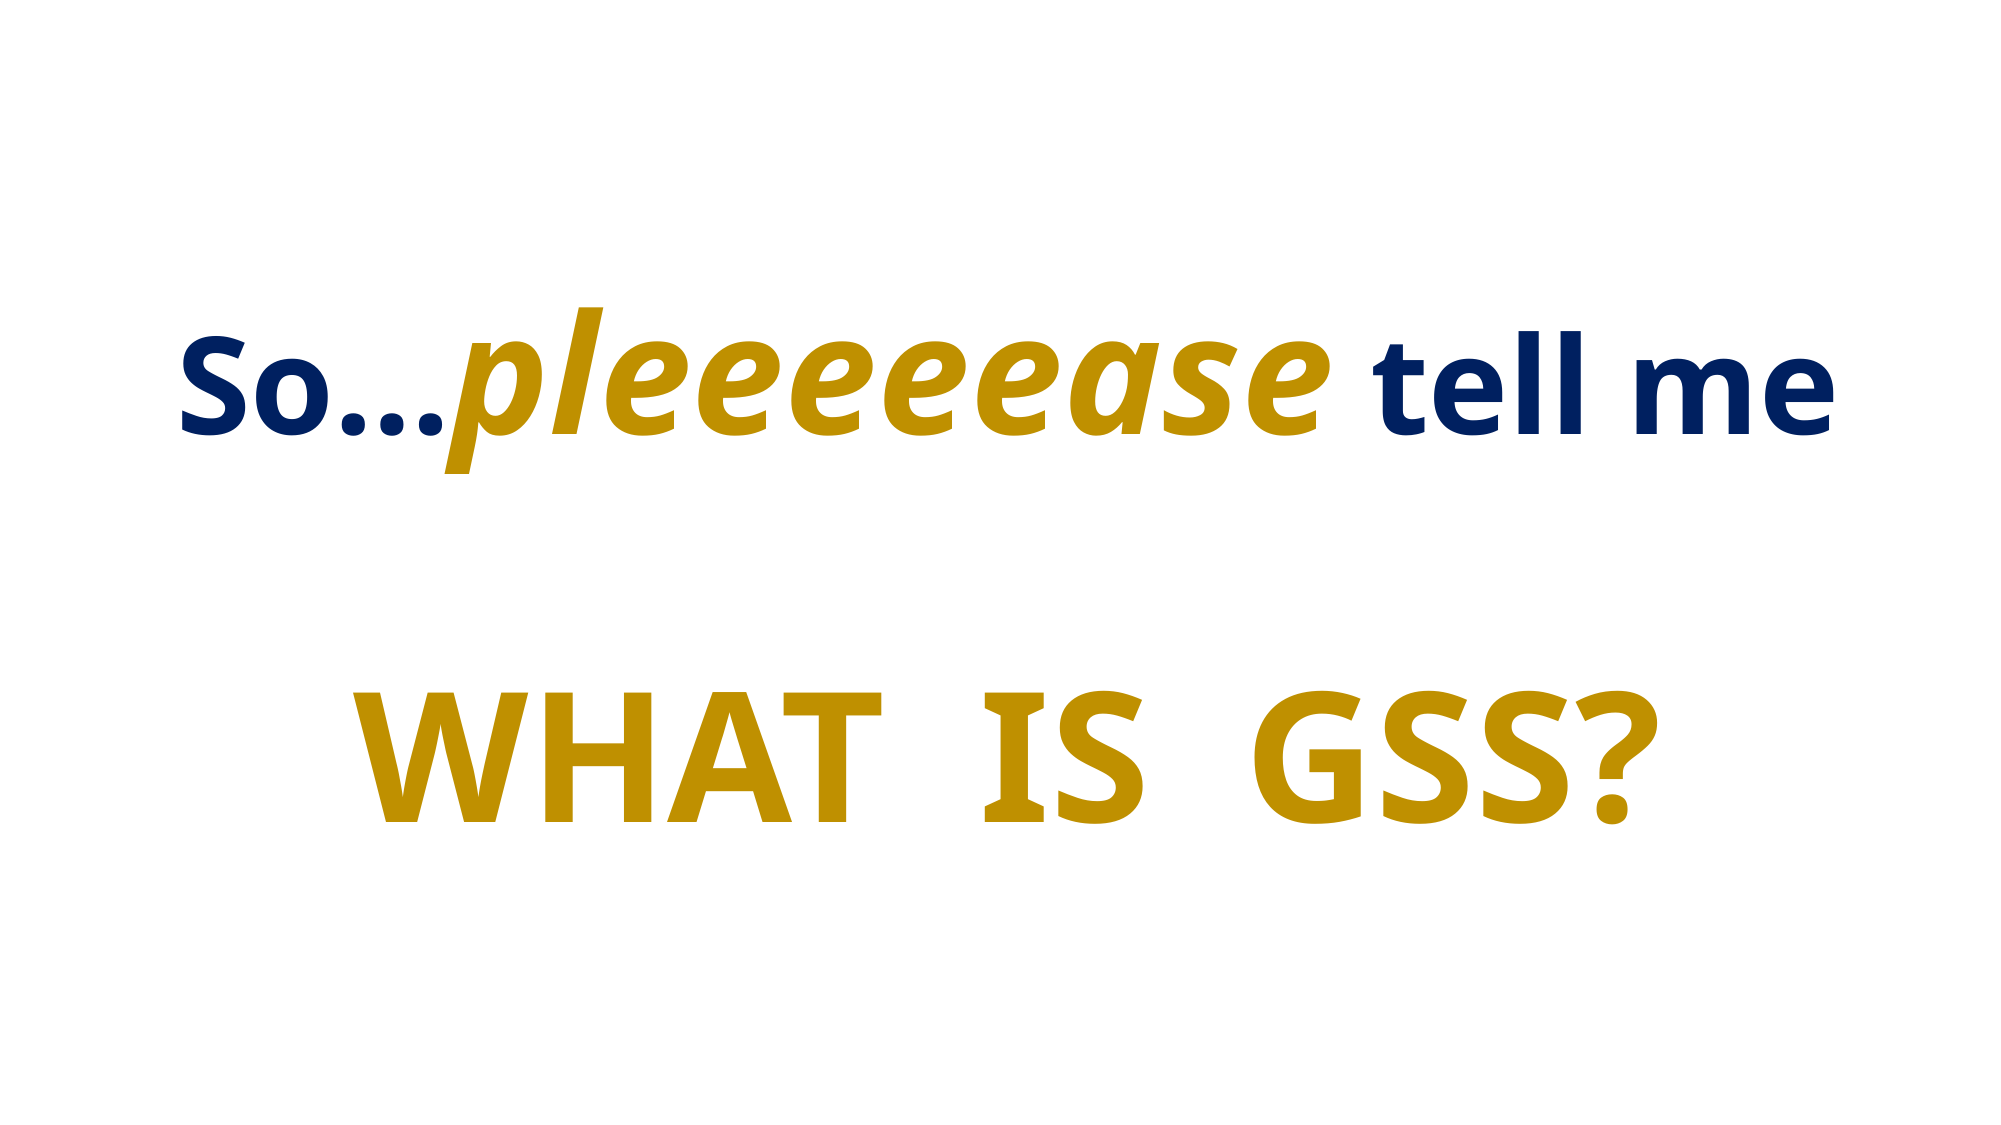

# So…pleeeeease tell me WHAT IS GSS?